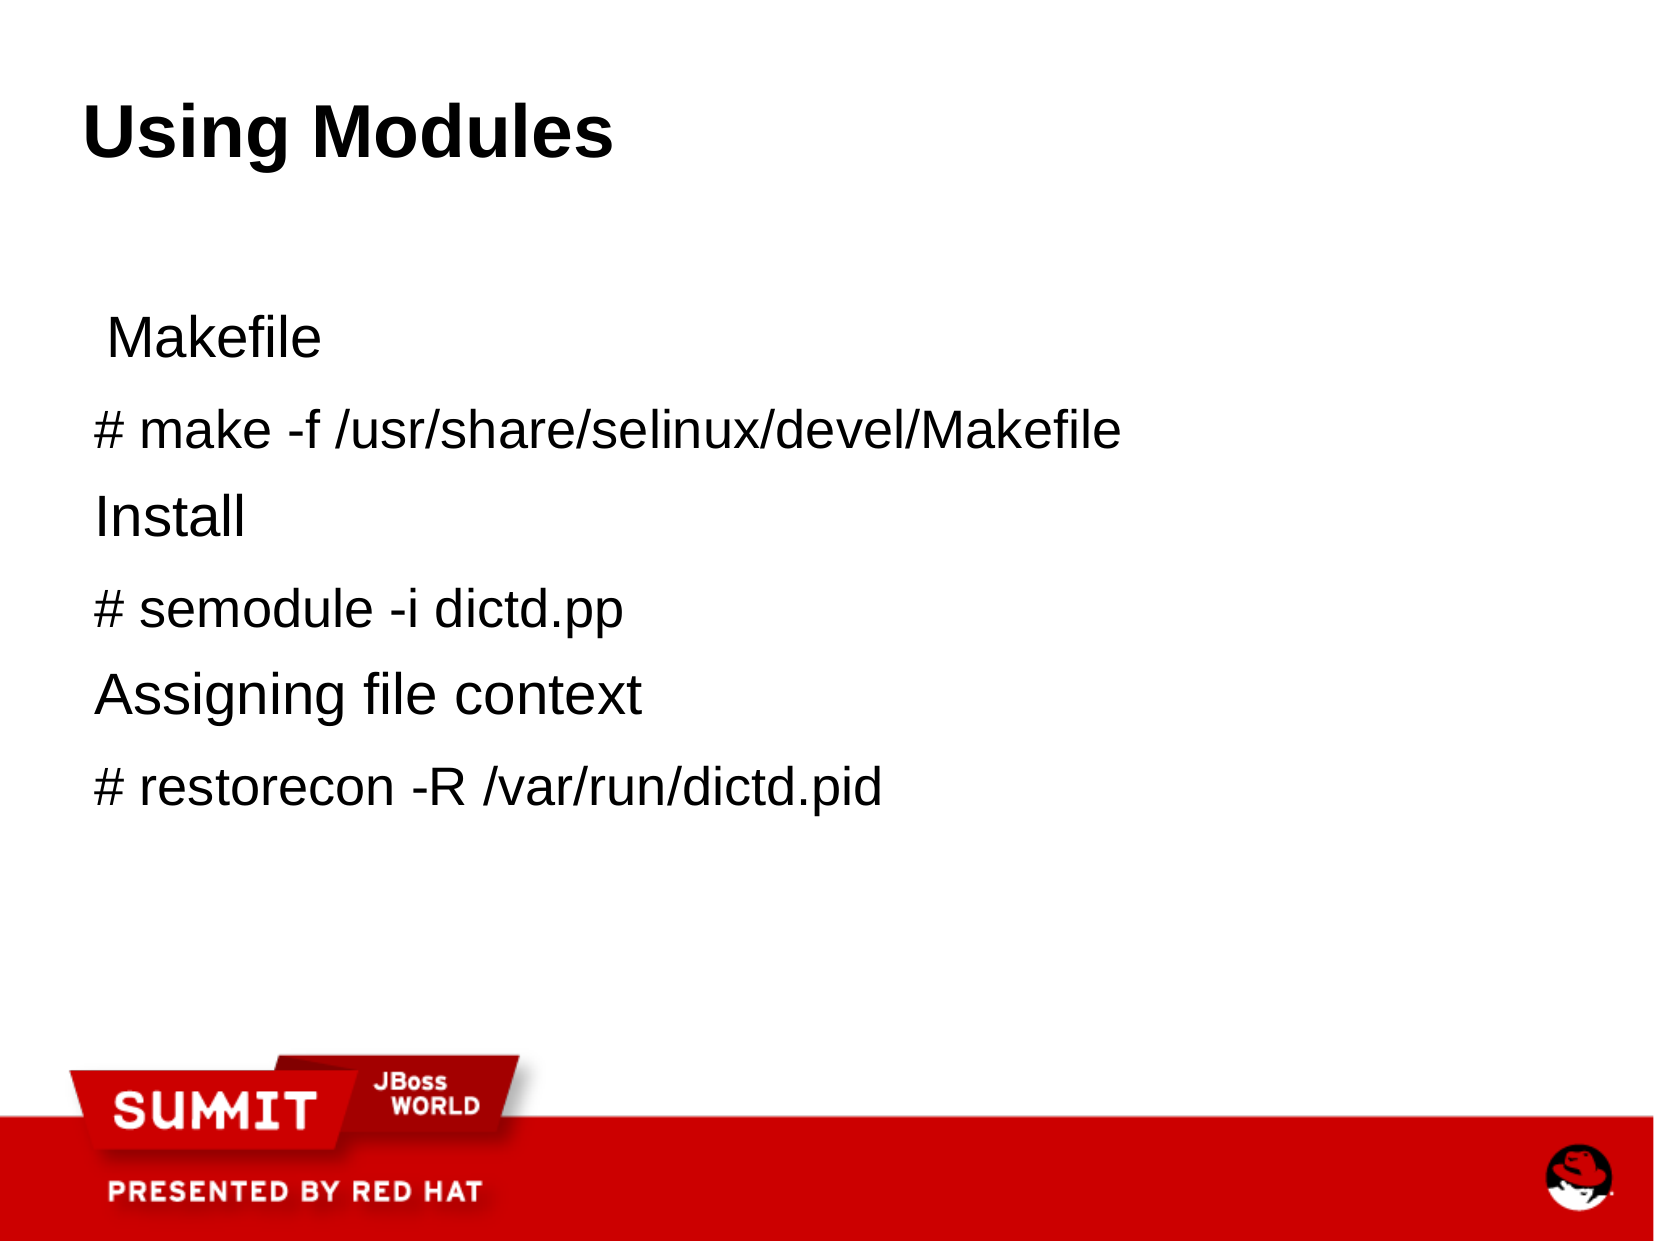

# Using Modules
Makefile
# make -f /usr/share/selinux/devel/Makefile
Install
# semodule -i dictd.pp
Assigning file context
# restorecon -R /var/run/dictd.pid